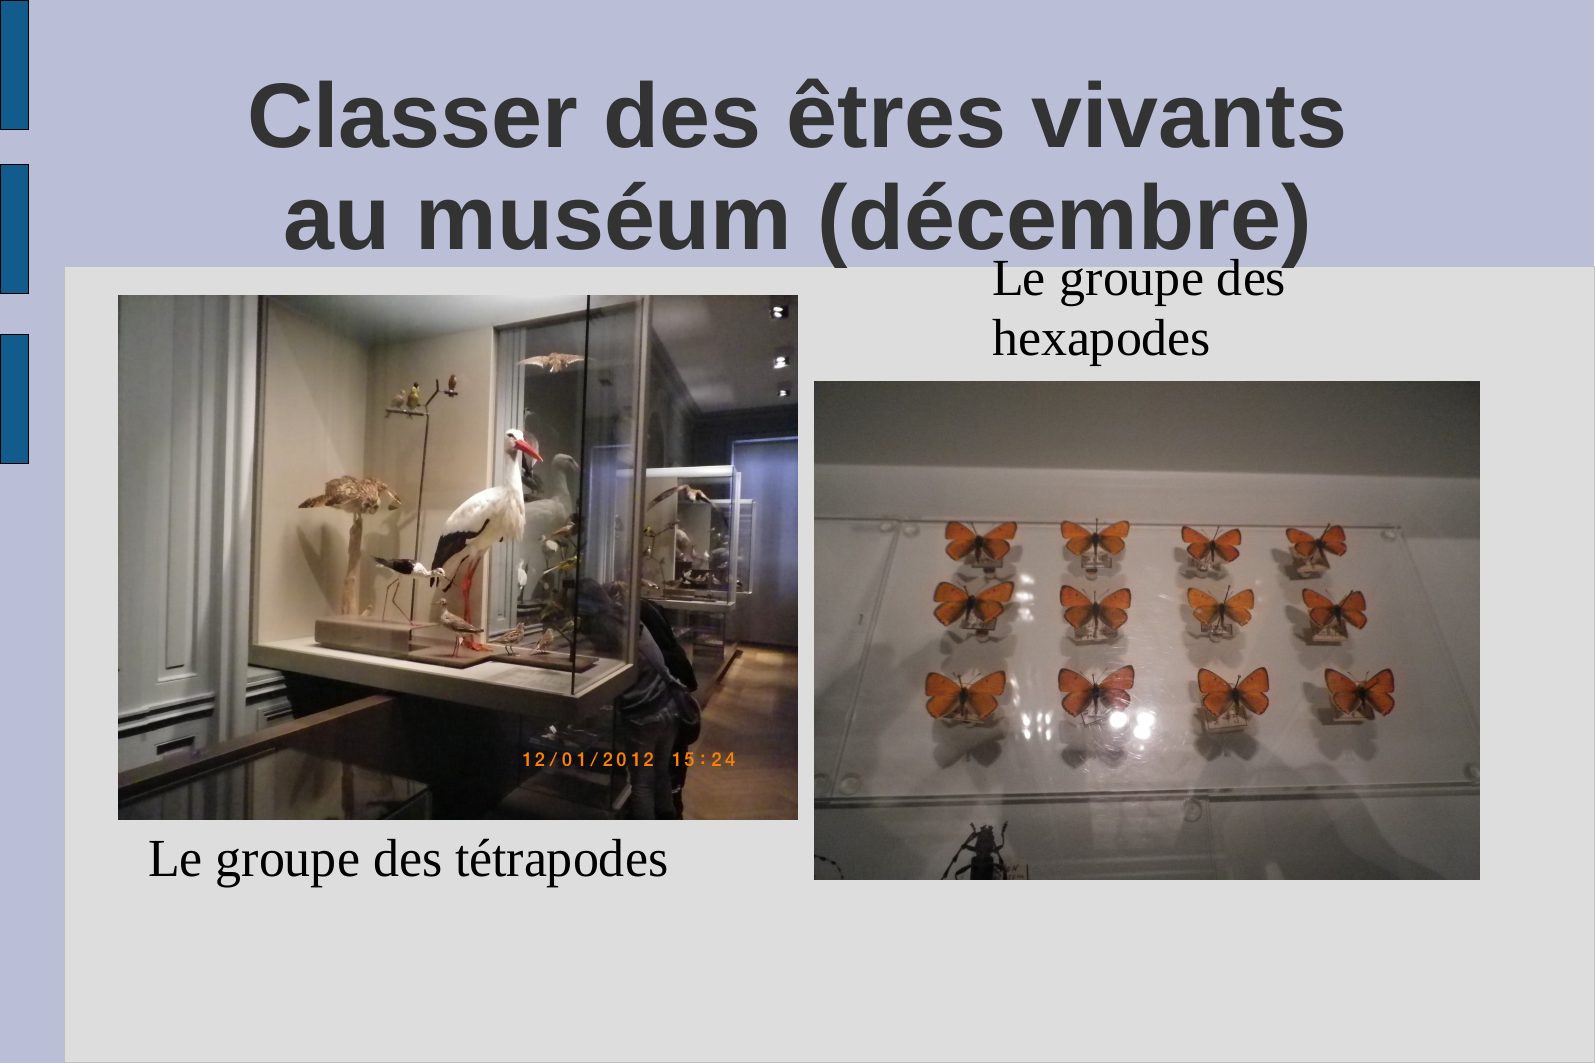

# Classer des êtres vivants au muséum (décembre)